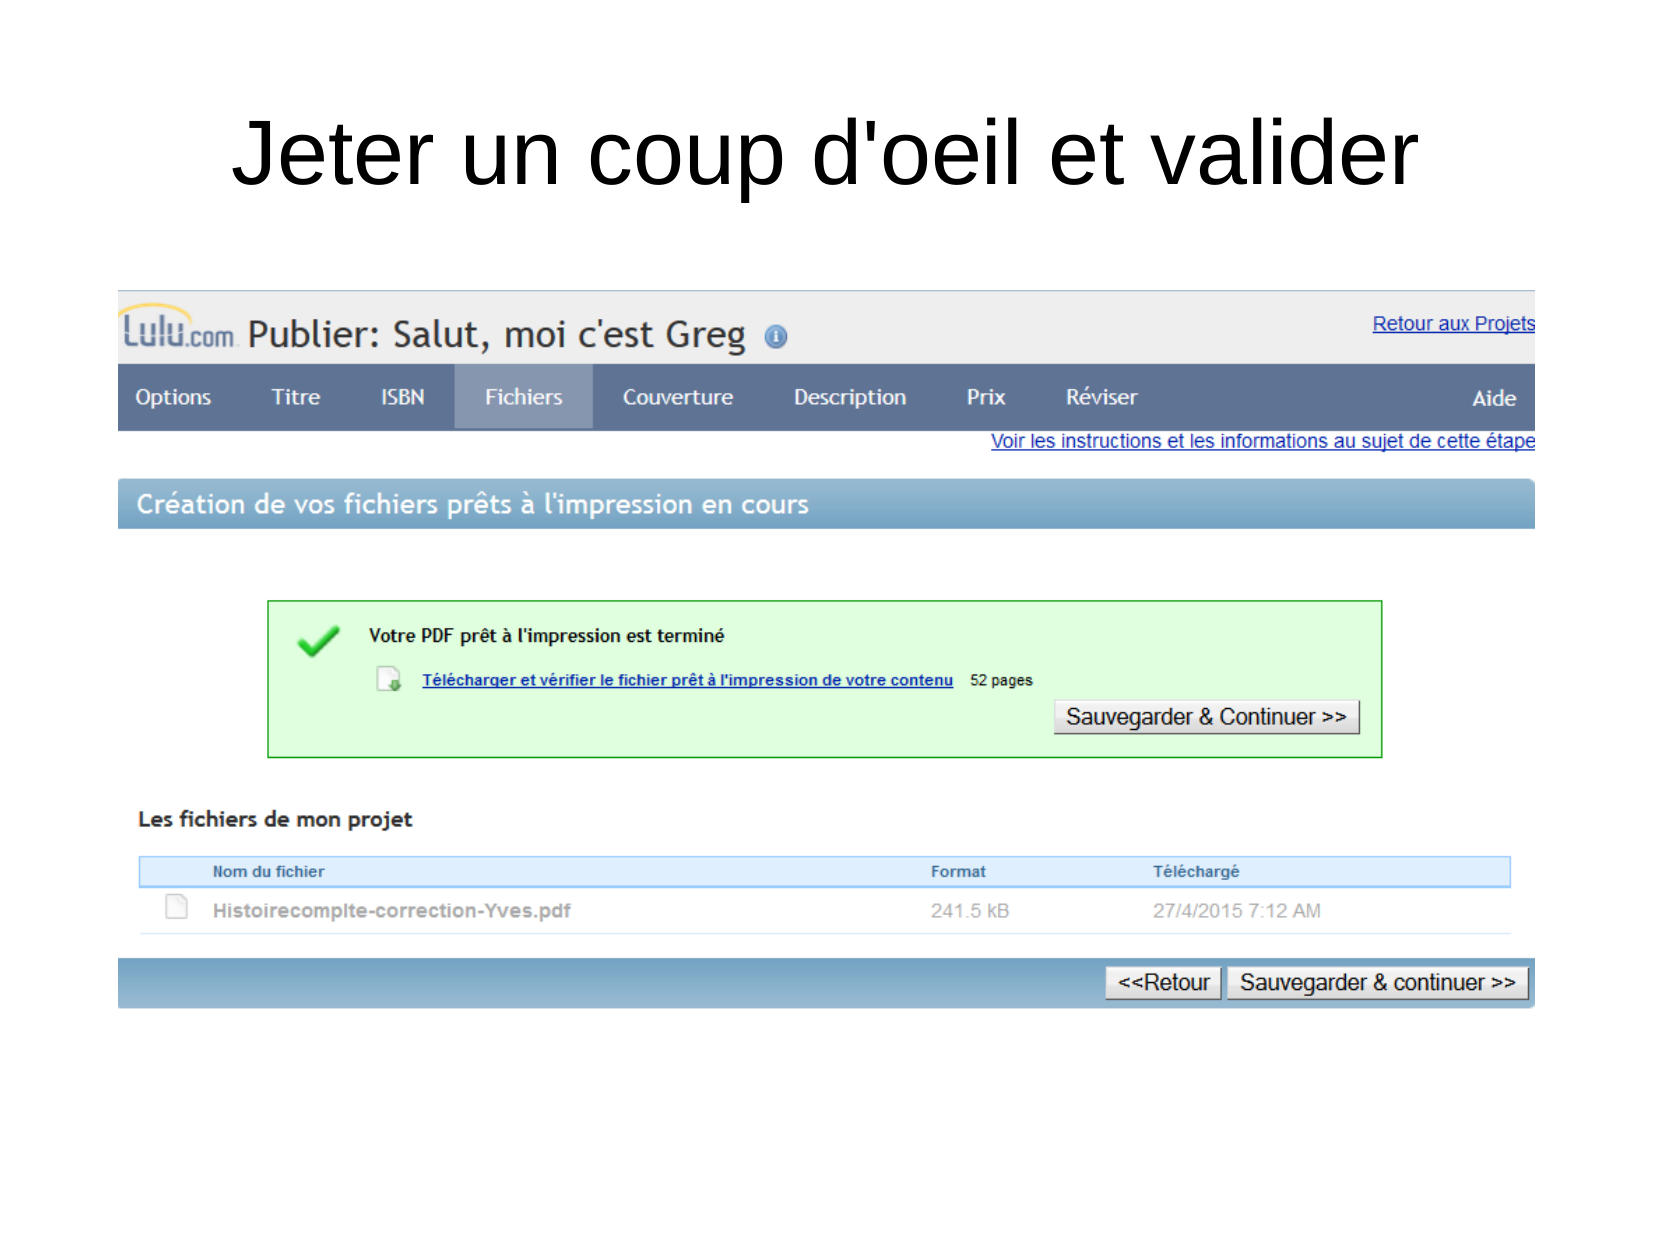

# Jeter un coup d'oeil et valider